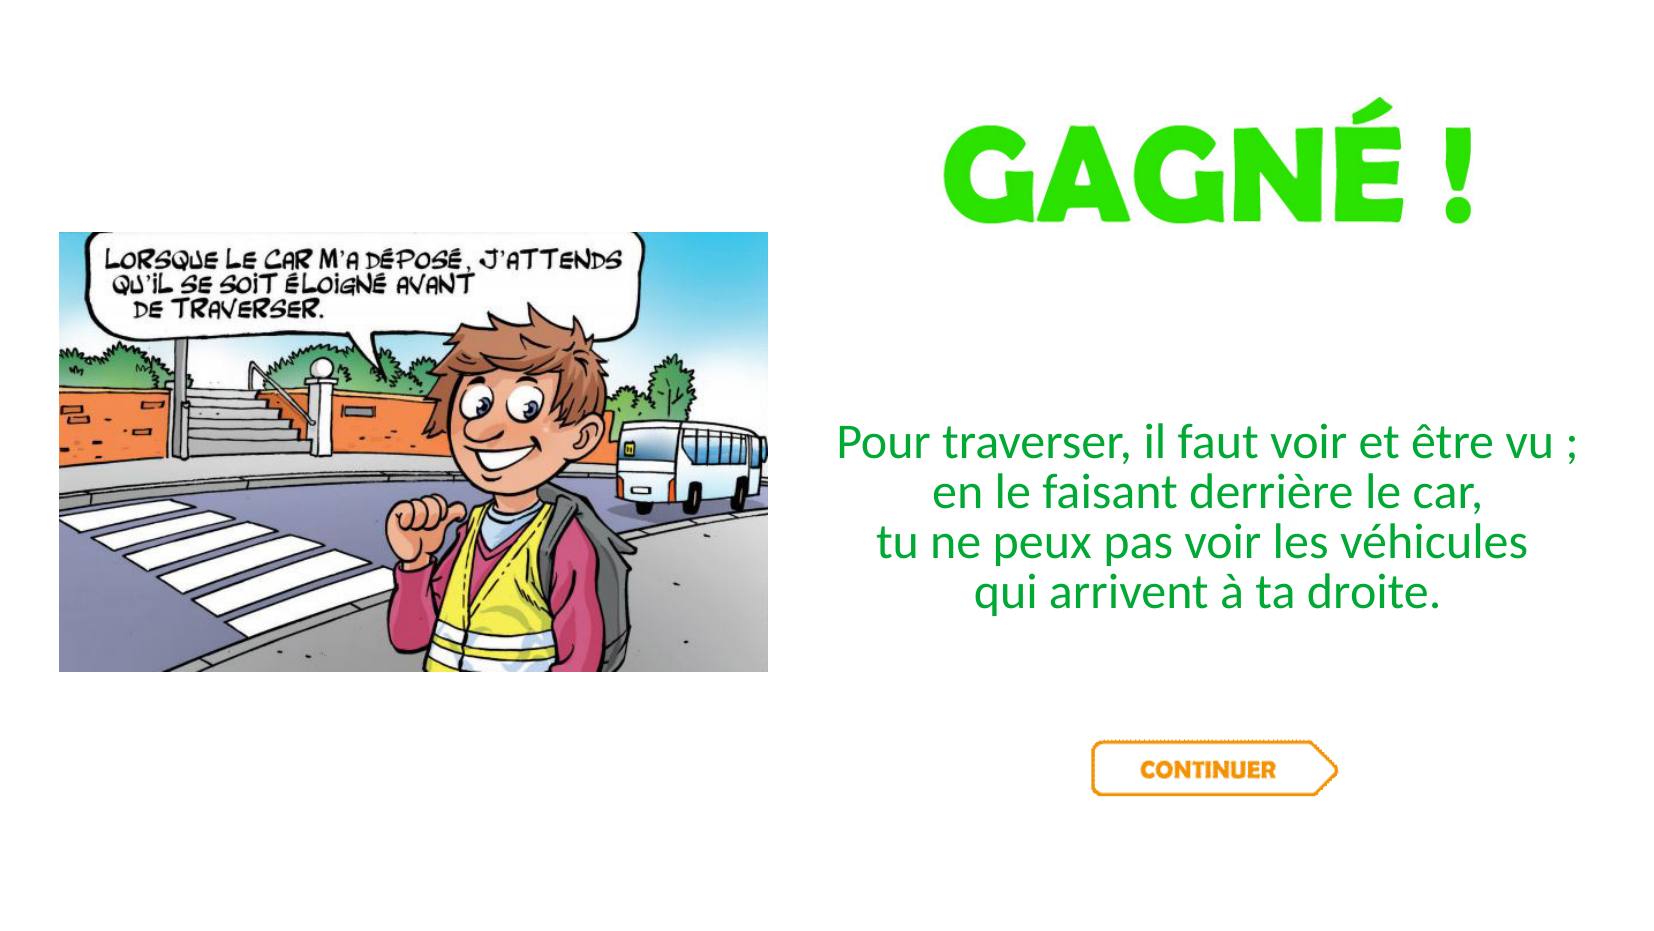

Pour traverser, il faut voir et être vu ;
 en le faisant derrière le car,
tu ne peux pas voir les véhicules
qui arrivent à ta droite.